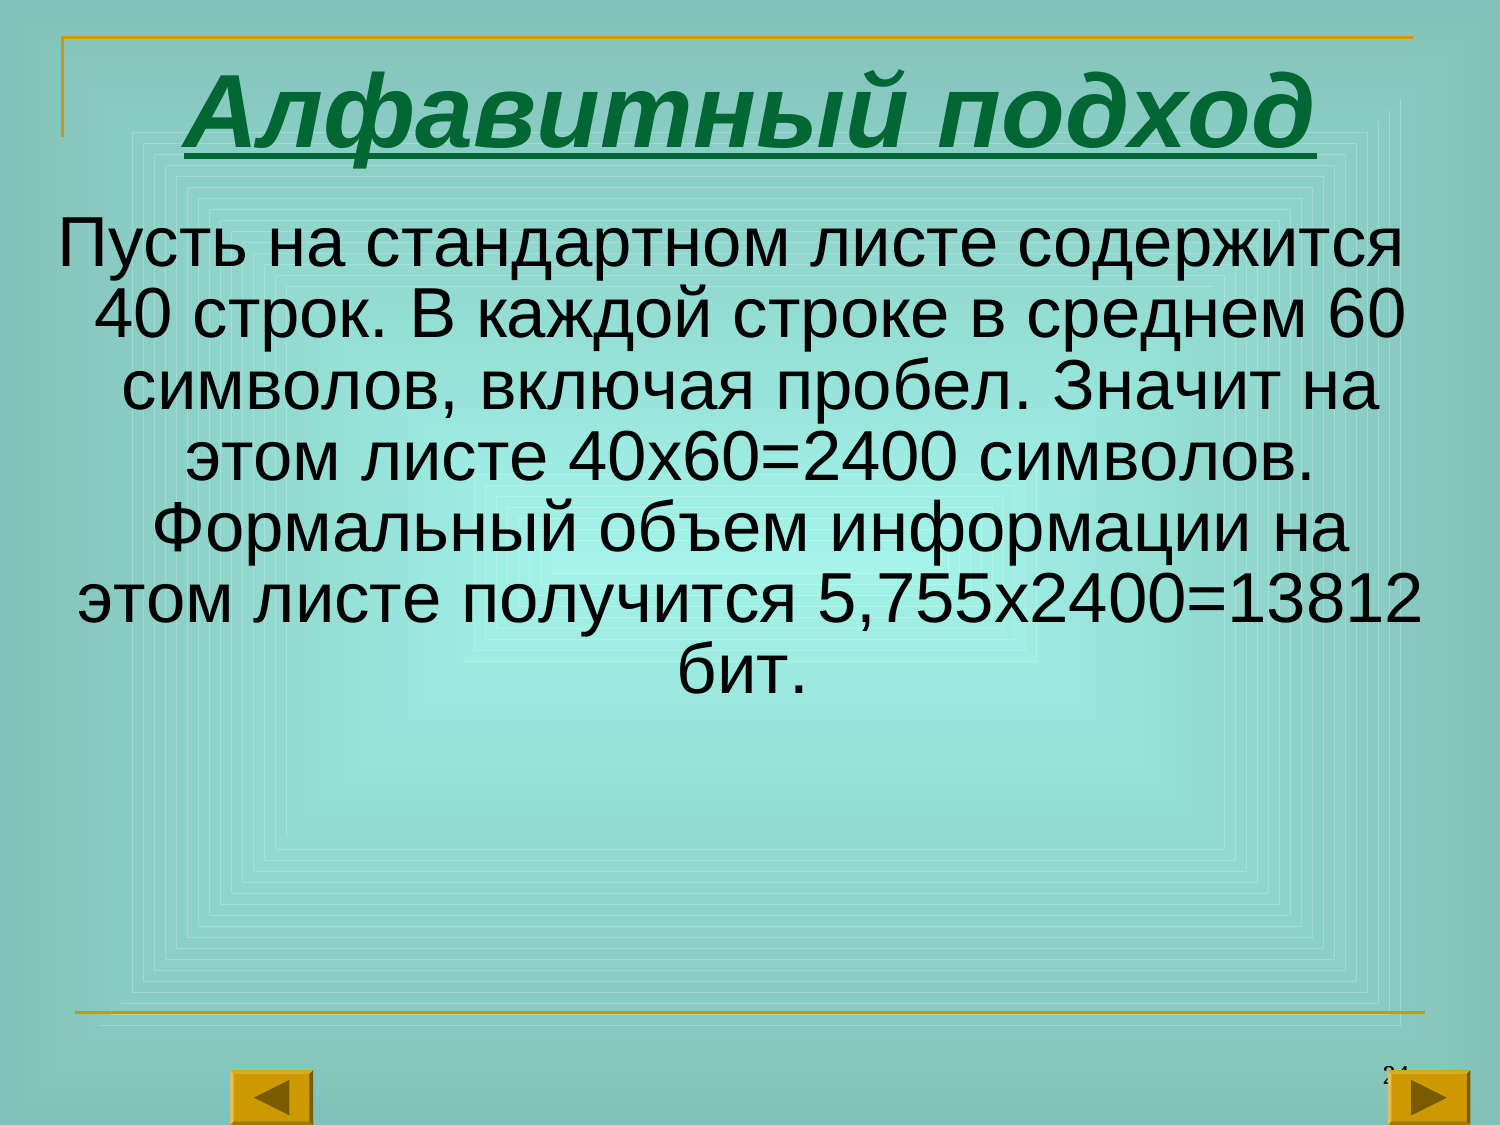

# Алфавитный подход
 Пусть на стандартном листе содержится 40 строк. В каждой строке в среднем 60 символов, включая пробел. Значит на этом листе 40х60=2400 символов. Формальный объем информации на этом листе получится 5,755х2400=13812 бит.
24